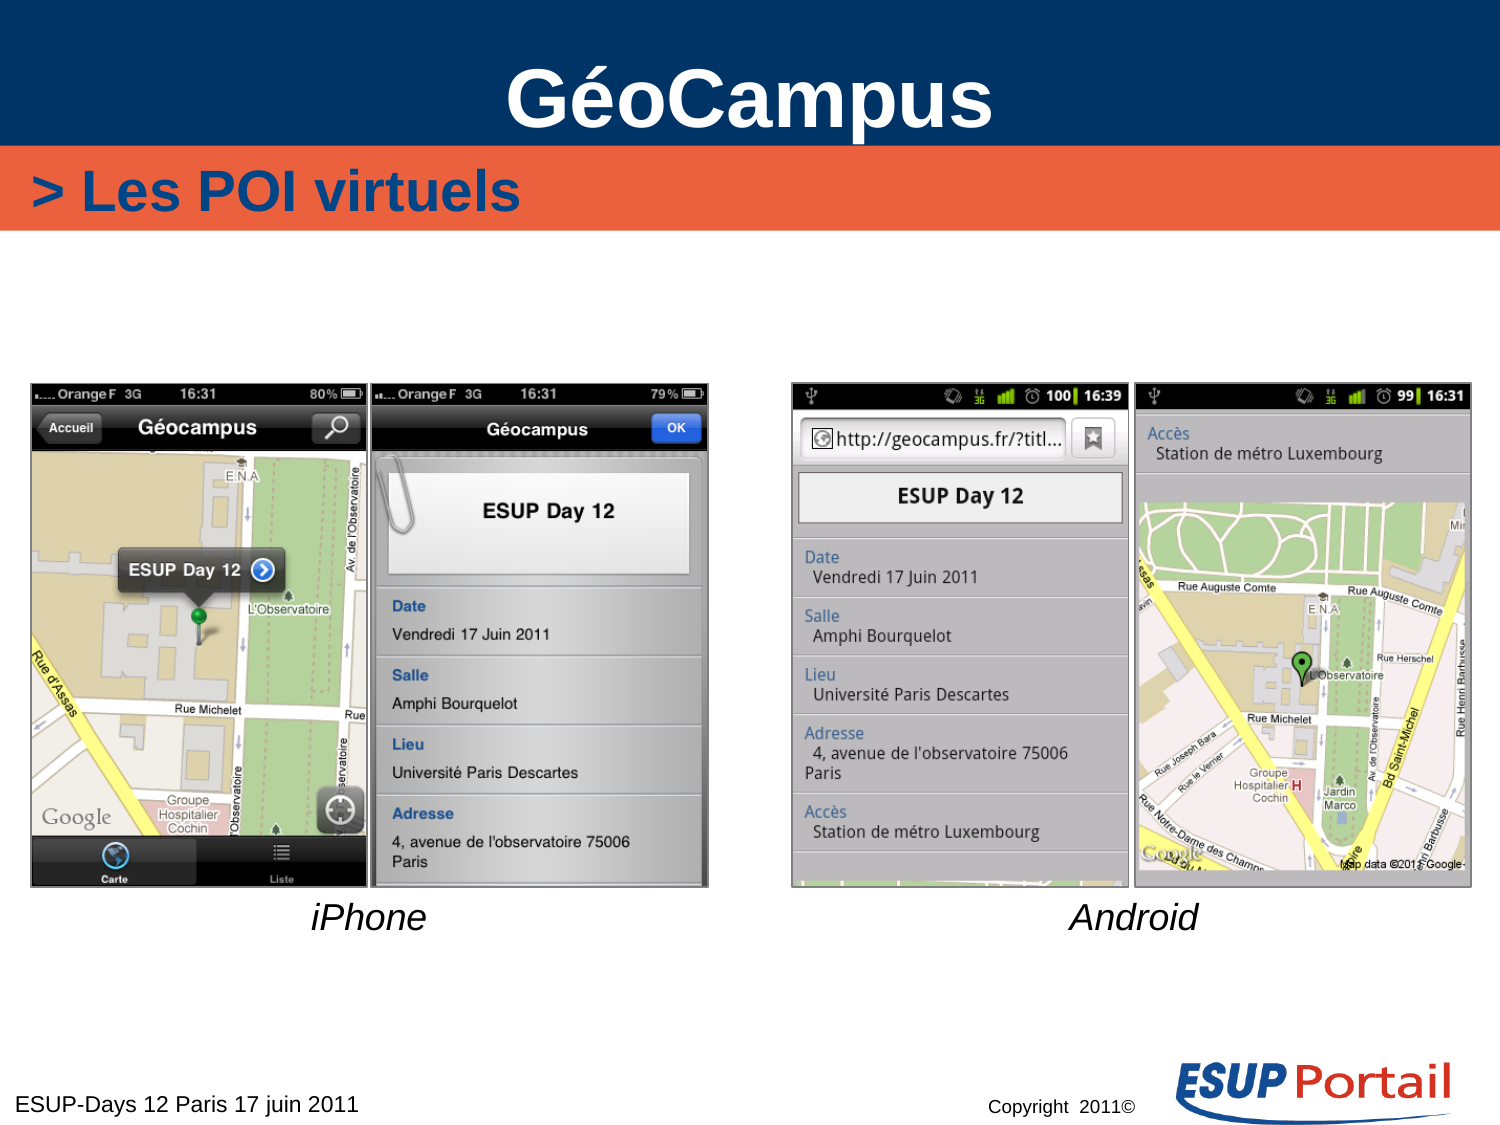

GéoCampus
 > Les POI virtuels
iPhone
Android
ESUP-Days 12 Paris 17 juin 2011